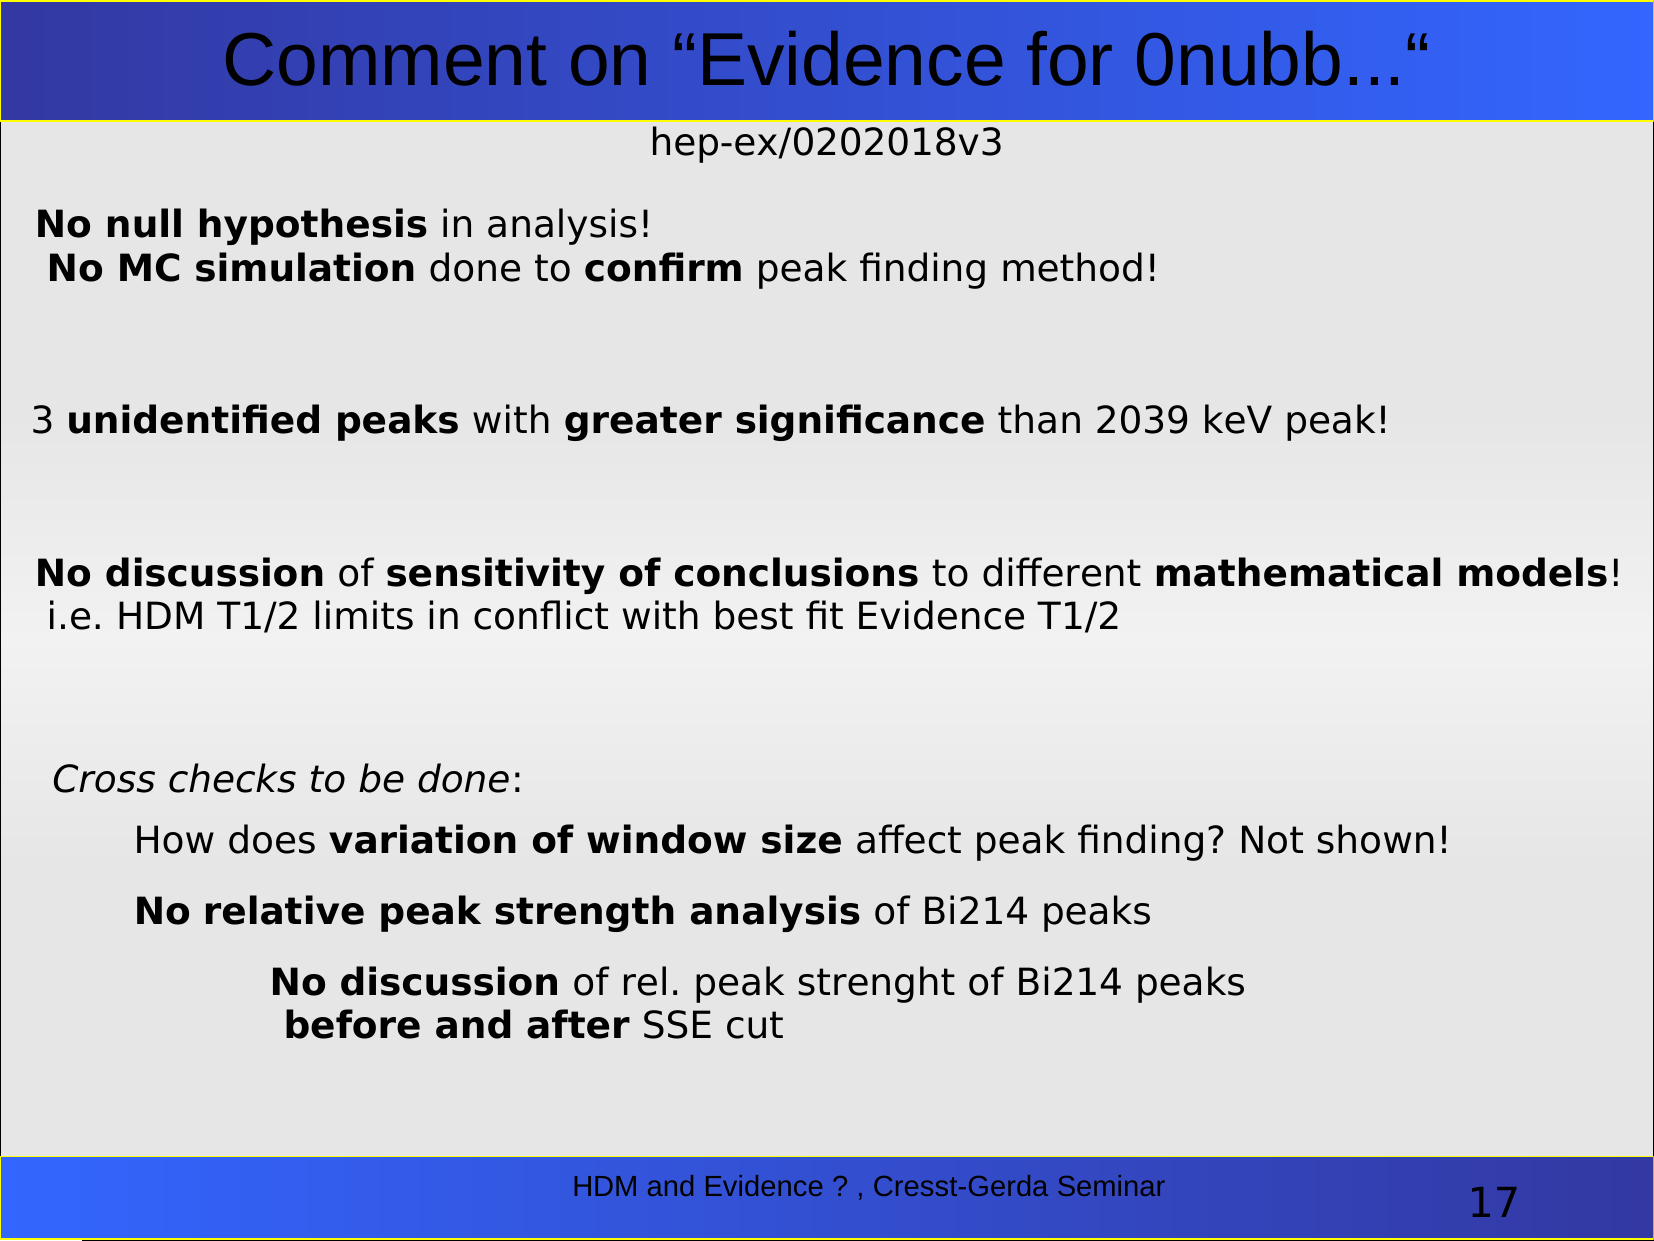

# Comment on “Evidence for 0nubb...“
hep-ex/0202018v3
 No null hypothesis in analysis!
 No MC simulation done to confirm peak finding method!
 3 unidentified peaks with greater significance than 2039 keV peak!
 No discussion of sensitivity of conclusions to different mathematical models!
 i.e. HDM T1/2 limits in conflict with best fit Evidence T1/2
Cross checks to be done:
 How does variation of window size affect peak finding? Not shown!
 No relative peak strength analysis of Bi214 peaks
 No discussion of rel. peak strenght of Bi214 peaks
 before and after SSE cut
17